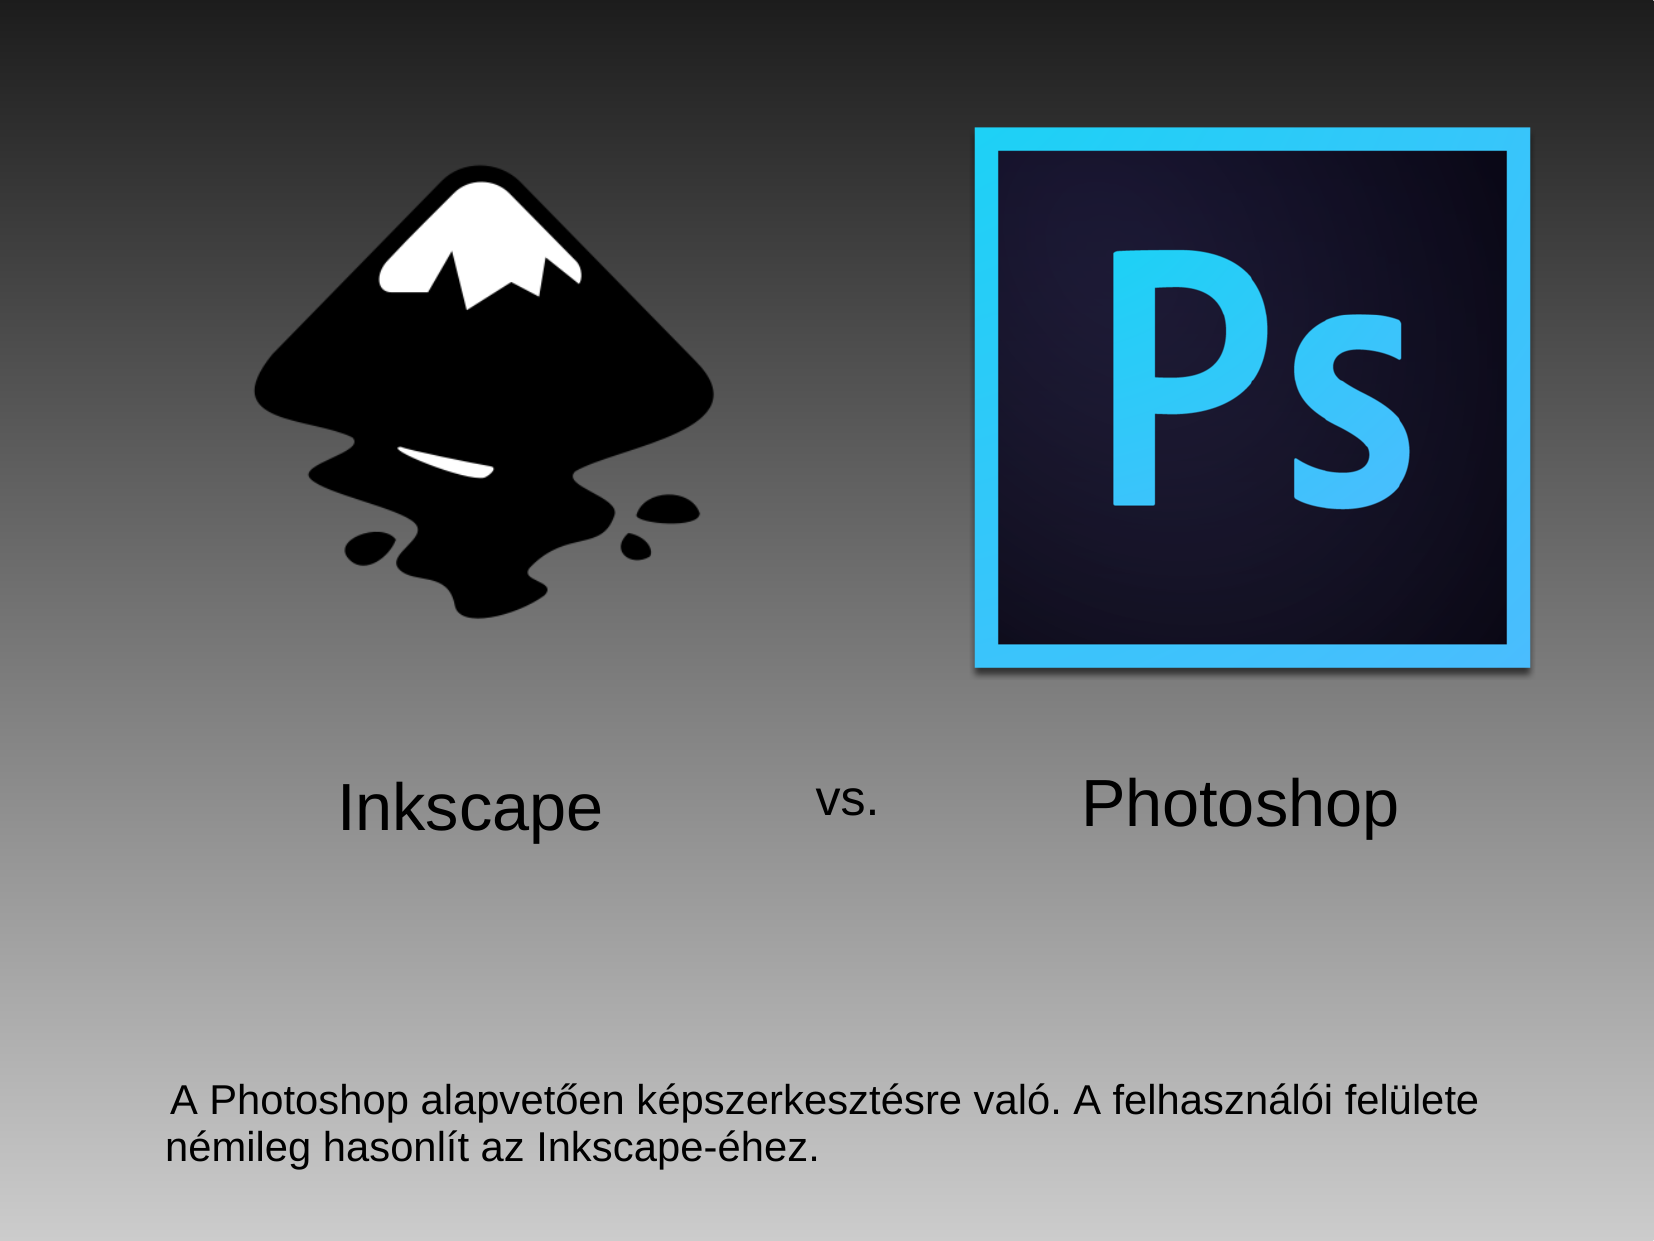

Photoshop
Inkscape
vs.
# A Photoshop alapvetően képszerkesztésre való. A felhasználói felülete némileg hasonlít az Inkscape-éhez.